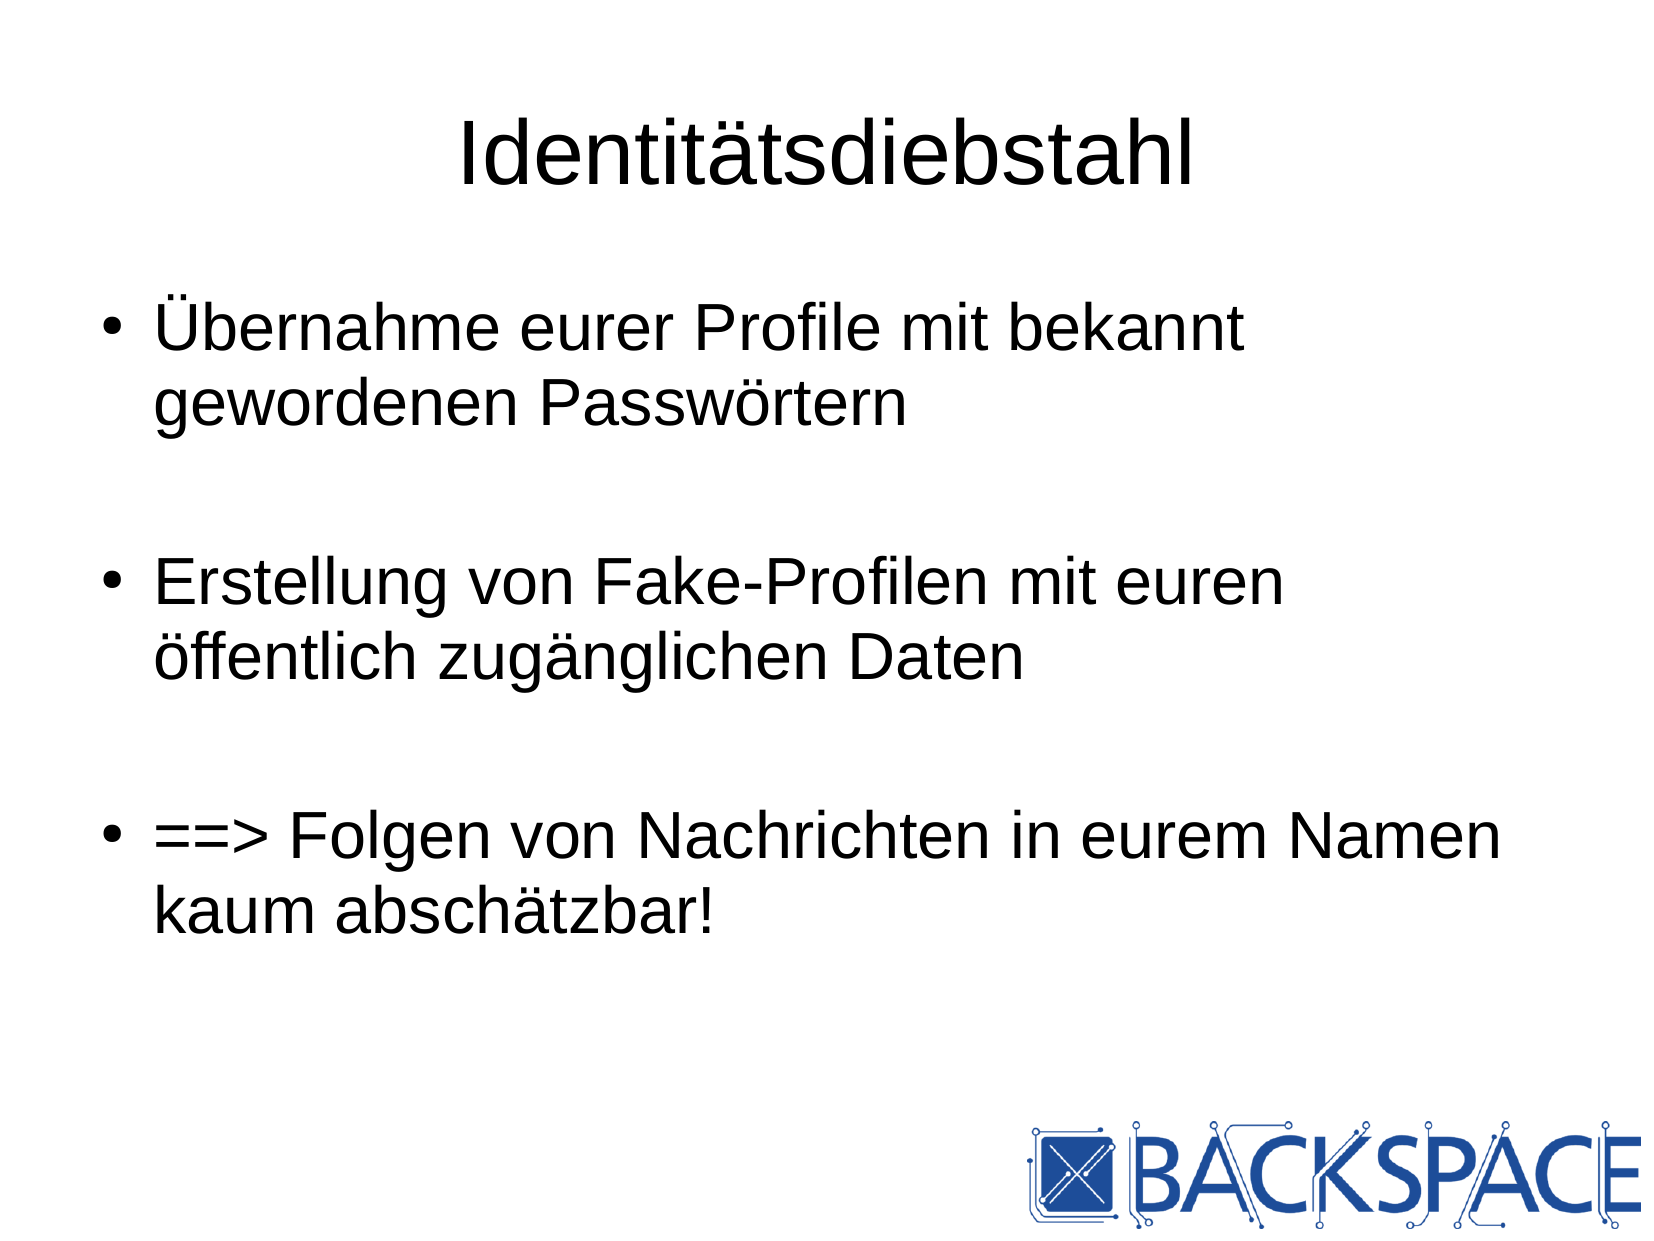

# Identitätsdiebstahl
Übernahme eurer Profile mit bekannt gewordenen Passwörtern
Erstellung von Fake-Profilen mit euren öffentlich zugänglichen Daten
==> Folgen von Nachrichten in eurem Namen kaum abschätzbar!